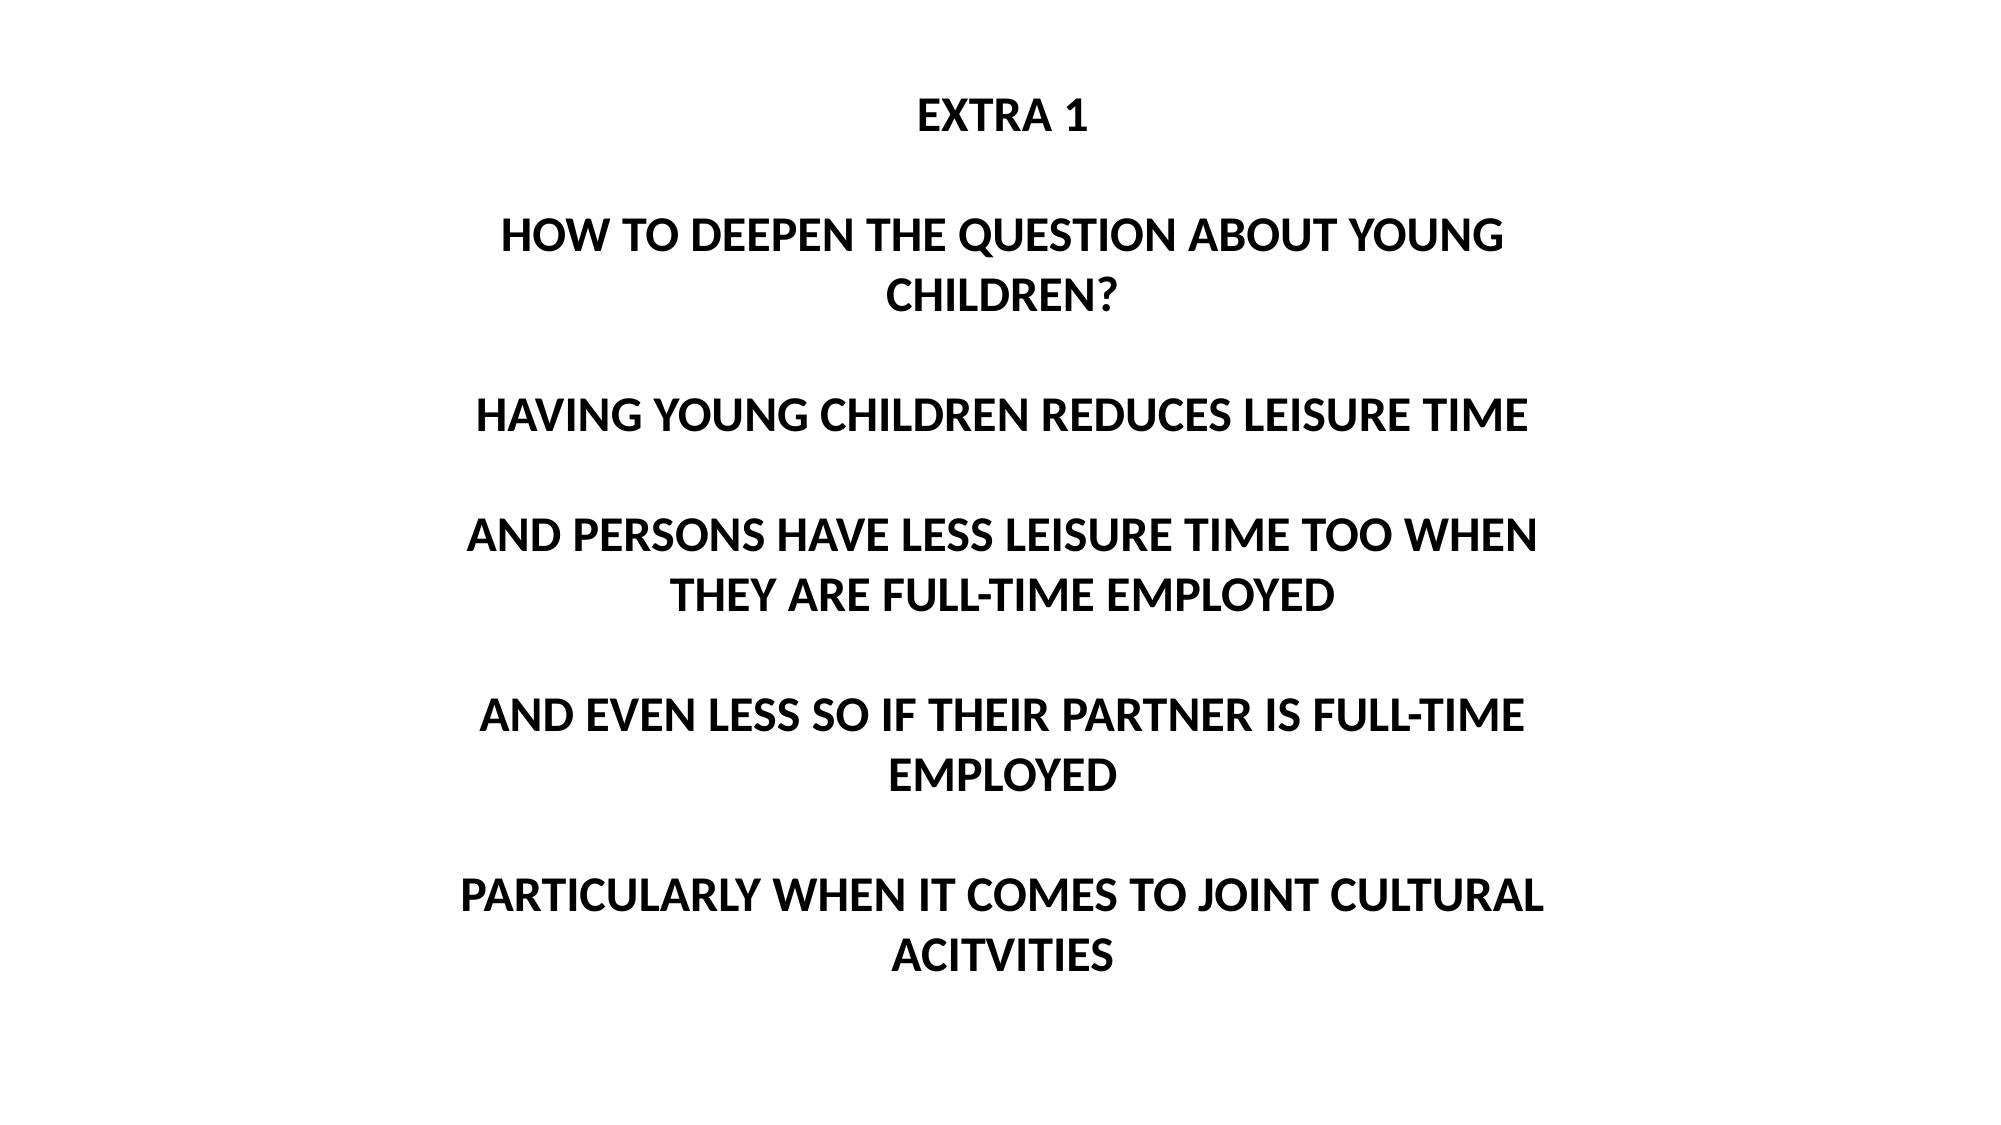

EXTRA 1
HOW TO DEEPEN THE QUESTION ABOUT YOUNG CHILDREN?
HAVING YOUNG CHILDREN REDUCES LEISURE TIME
AND PERSONS HAVE LESS LEISURE TIME TOO WHEN THEY ARE FULL-TIME EMPLOYED
AND EVEN LESS SO IF THEIR PARTNER IS FULL-TIME EMPLOYED
PARTICULARLY WHEN IT COMES TO JOINT CULTURAL ACITVITIES